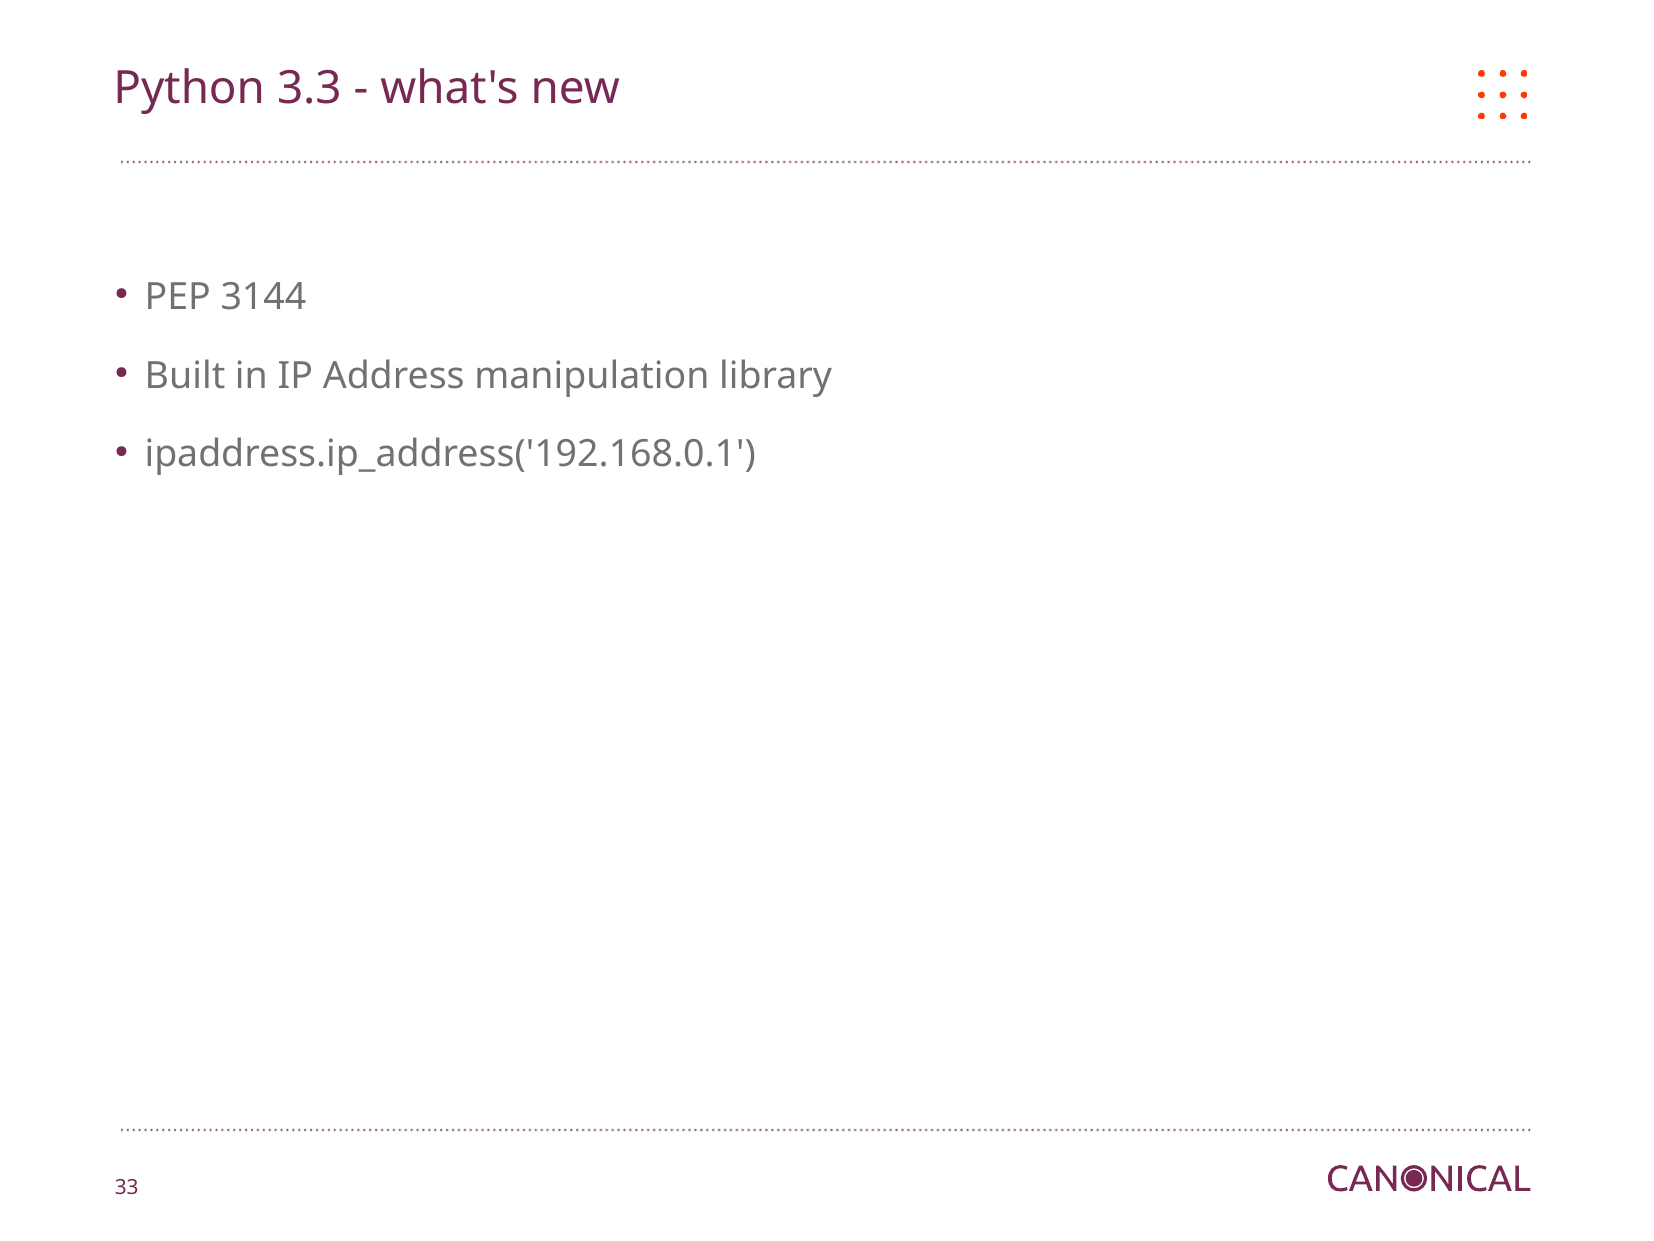

# Python 3.3 - what's new
PEP 3144
Built in IP Address manipulation library
ipaddress.ip_address('192.168.0.1')